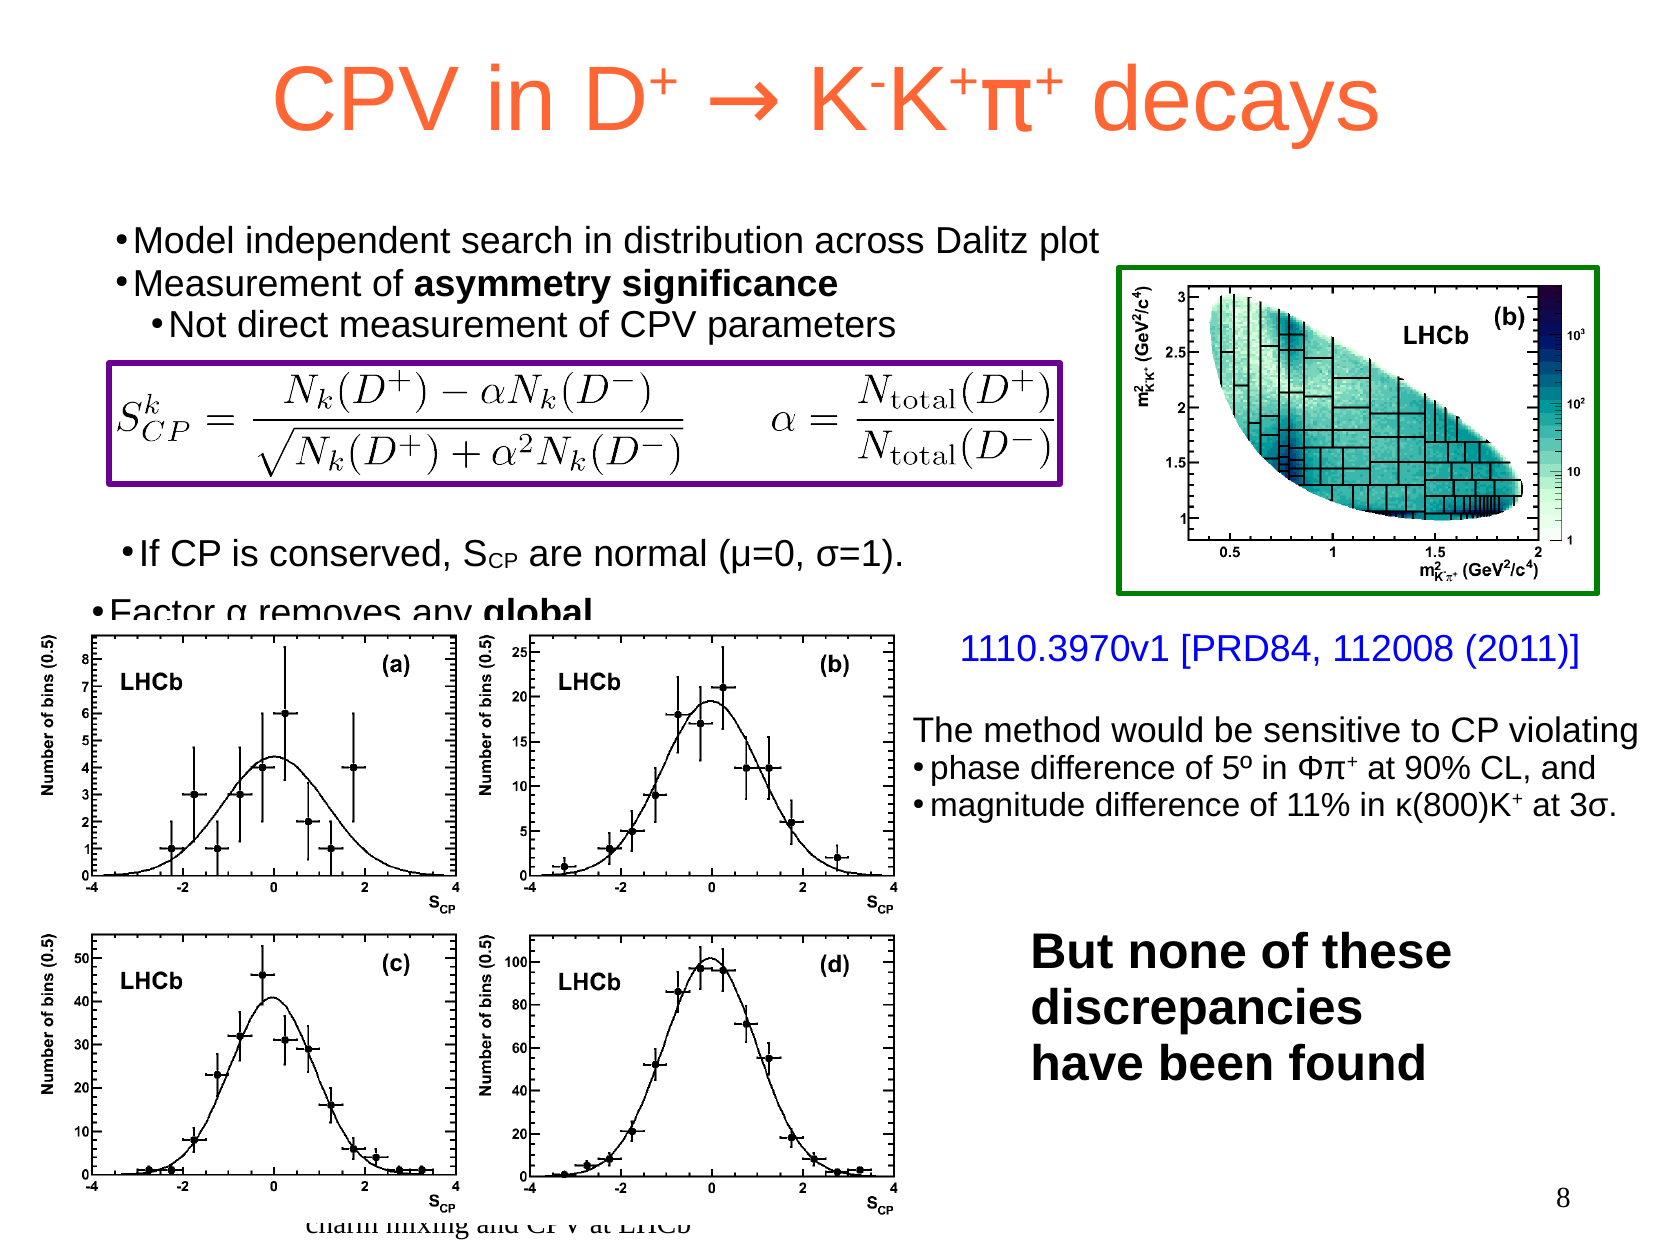

# CPV in D+ → K-K+π+ decays
Model independent search in distribution across Dalitz plot
Measurement of asymmetry significance
Not direct measurement of CPV parameters
If CP is conserved, SCP are normal (μ=0, σ=1).
Factor α removes any global asymmetries
1110.3970v1 [PRD84, 112008 (2011)]
The method would be sensitive to CP violating
phase difference of 5º in Φπ+ at 90% CL, and
magnitude difference of 11% in κ(800)K+ at 3σ.
But none of these discrepancies have been found
Jordi Garra Ticó - ICHEP 2012 - Studies of charm mixing and CPV at LHCb
8